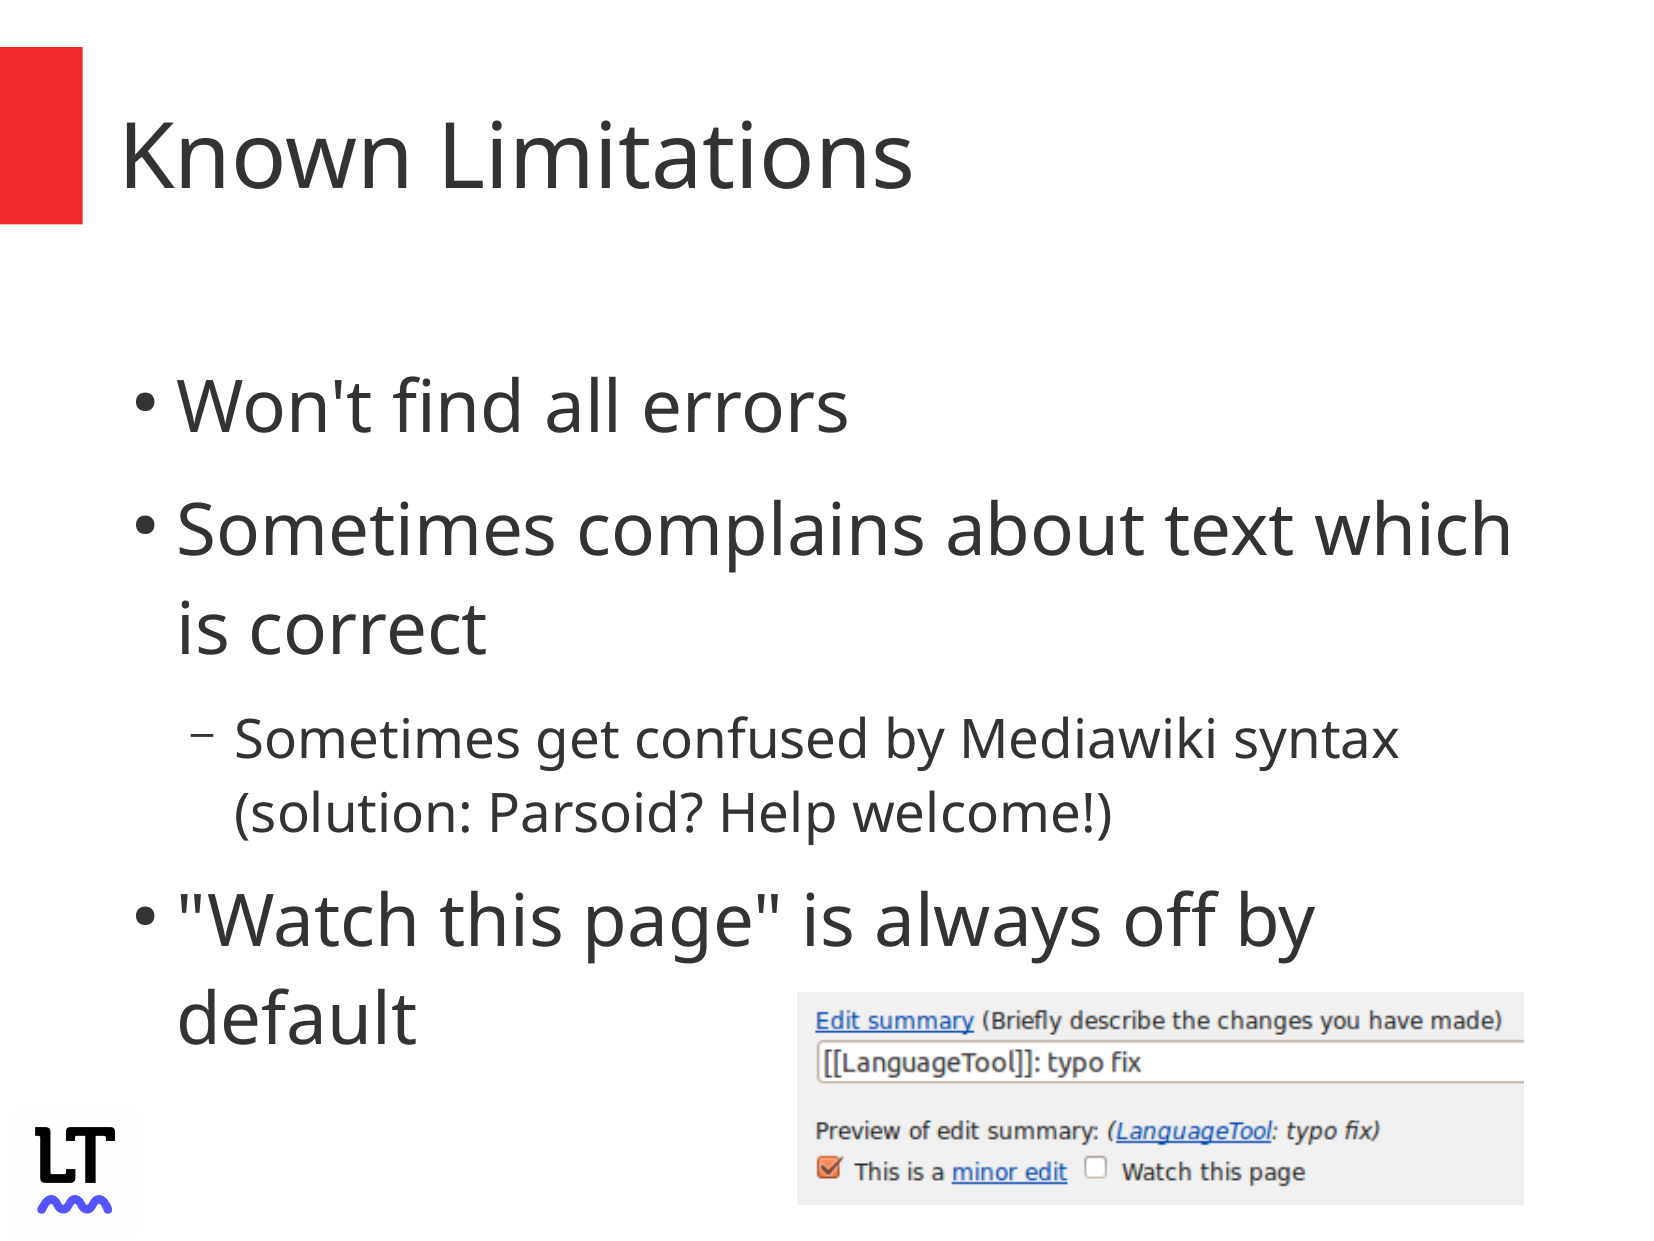

# Known Limitations
Won't find all errors
Sometimes complains about text which is correct
Sometimes get confused by Mediawiki syntax (solution: Parsoid? Help welcome!)
"Watch this page" is always off by default